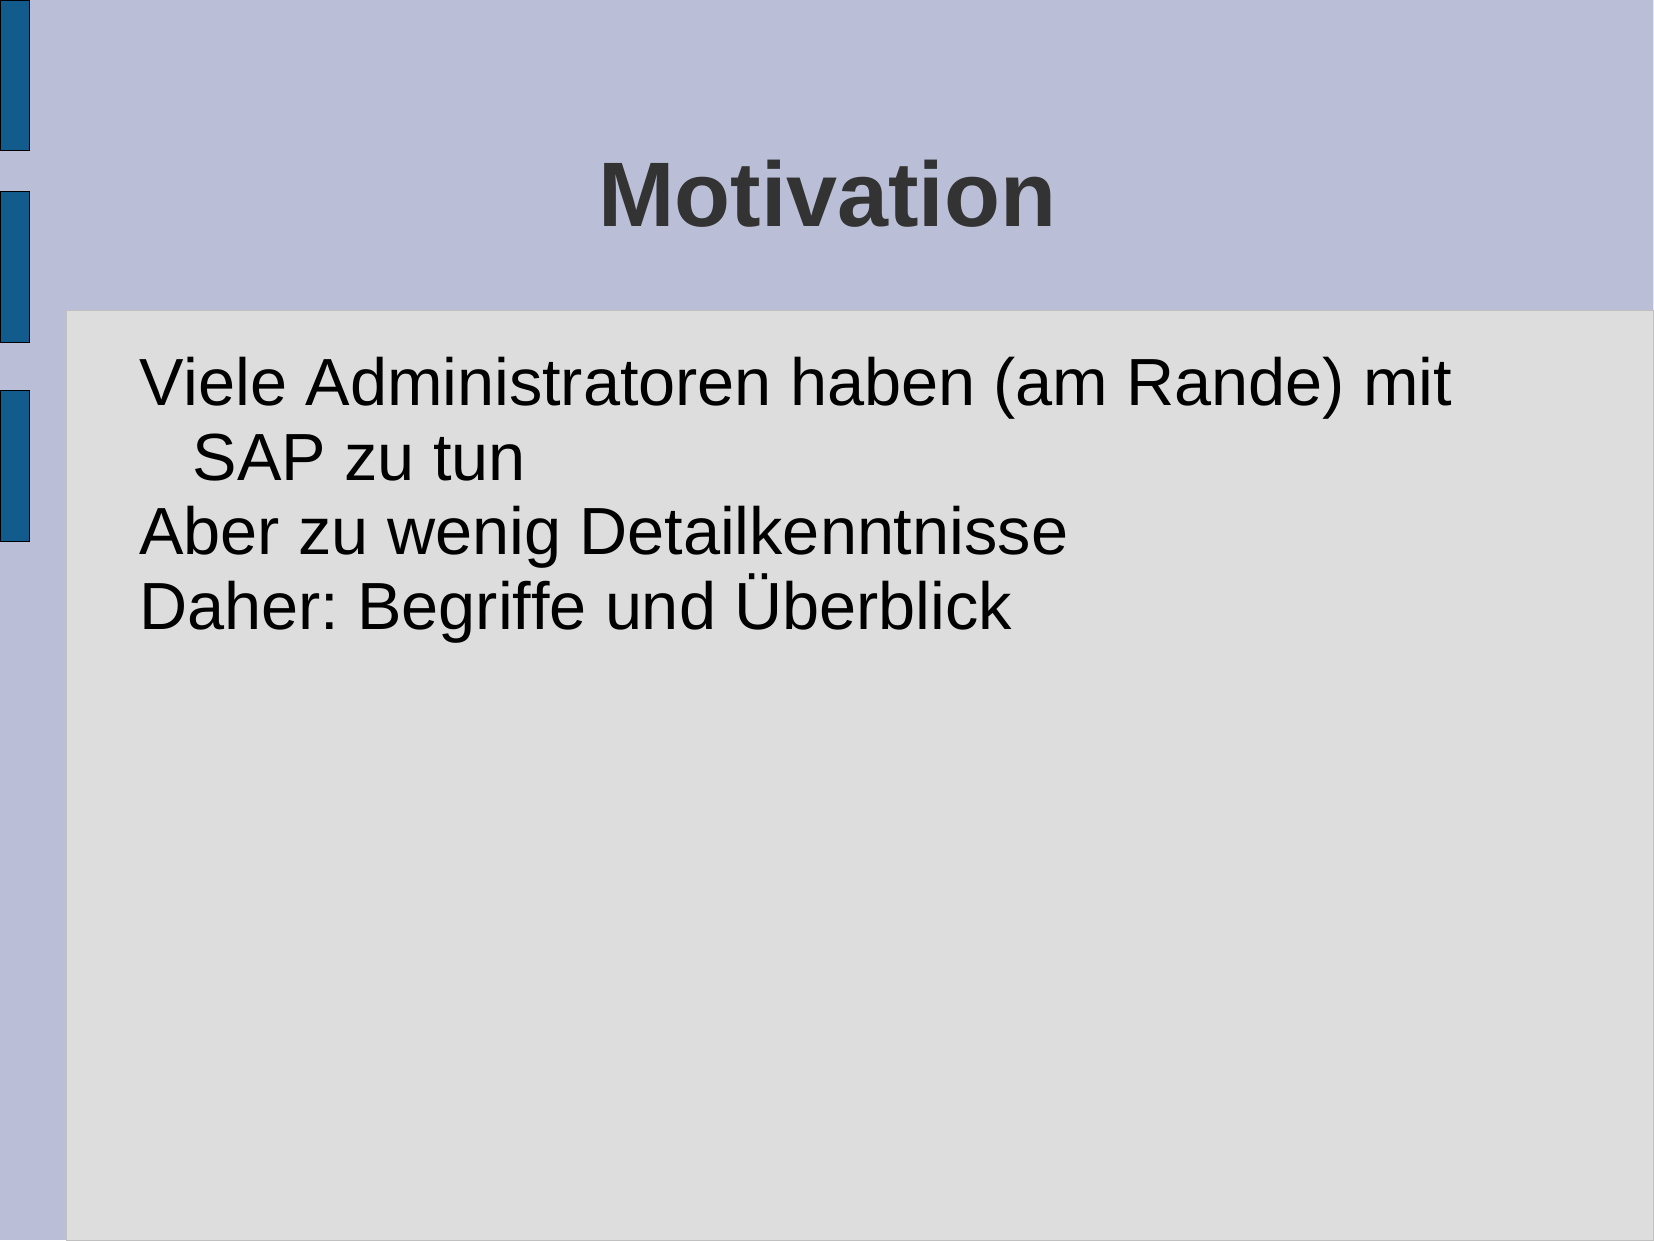

# Motivation
Viele Administratoren haben (am Rande) mit SAP zu tun
Aber zu wenig Detailkenntnisse
Daher: Begriffe und Überblick